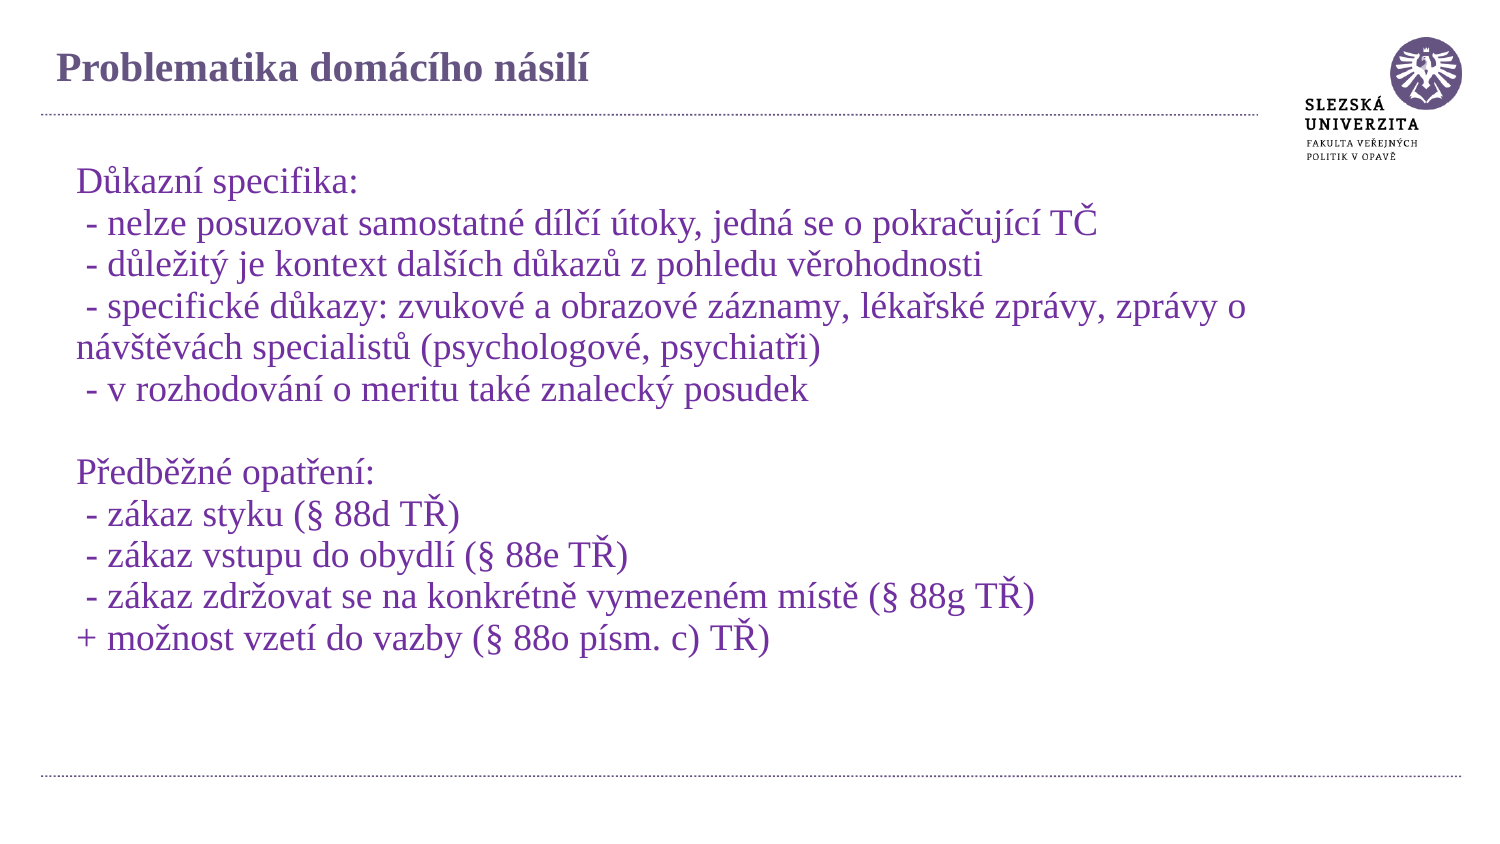

# Problematika domácího násilí
Důkazní specifika:
 - nelze posuzovat samostatné dílčí útoky, jedná se o pokračující TČ
 - důležitý je kontext dalších důkazů z pohledu věrohodnosti
 - specifické důkazy: zvukové a obrazové záznamy, lékařské zprávy, zprávy o návštěvách specialistů (psychologové, psychiatři)
 - v rozhodování o meritu také znalecký posudek
Předběžné opatření:
 - zákaz styku (§ 88d TŘ)
 - zákaz vstupu do obydlí (§ 88e TŘ)
 - zákaz zdržovat se na konkrétně vymezeném místě (§ 88g TŘ)
+ možnost vzetí do vazby (§ 88o písm. c) TŘ)